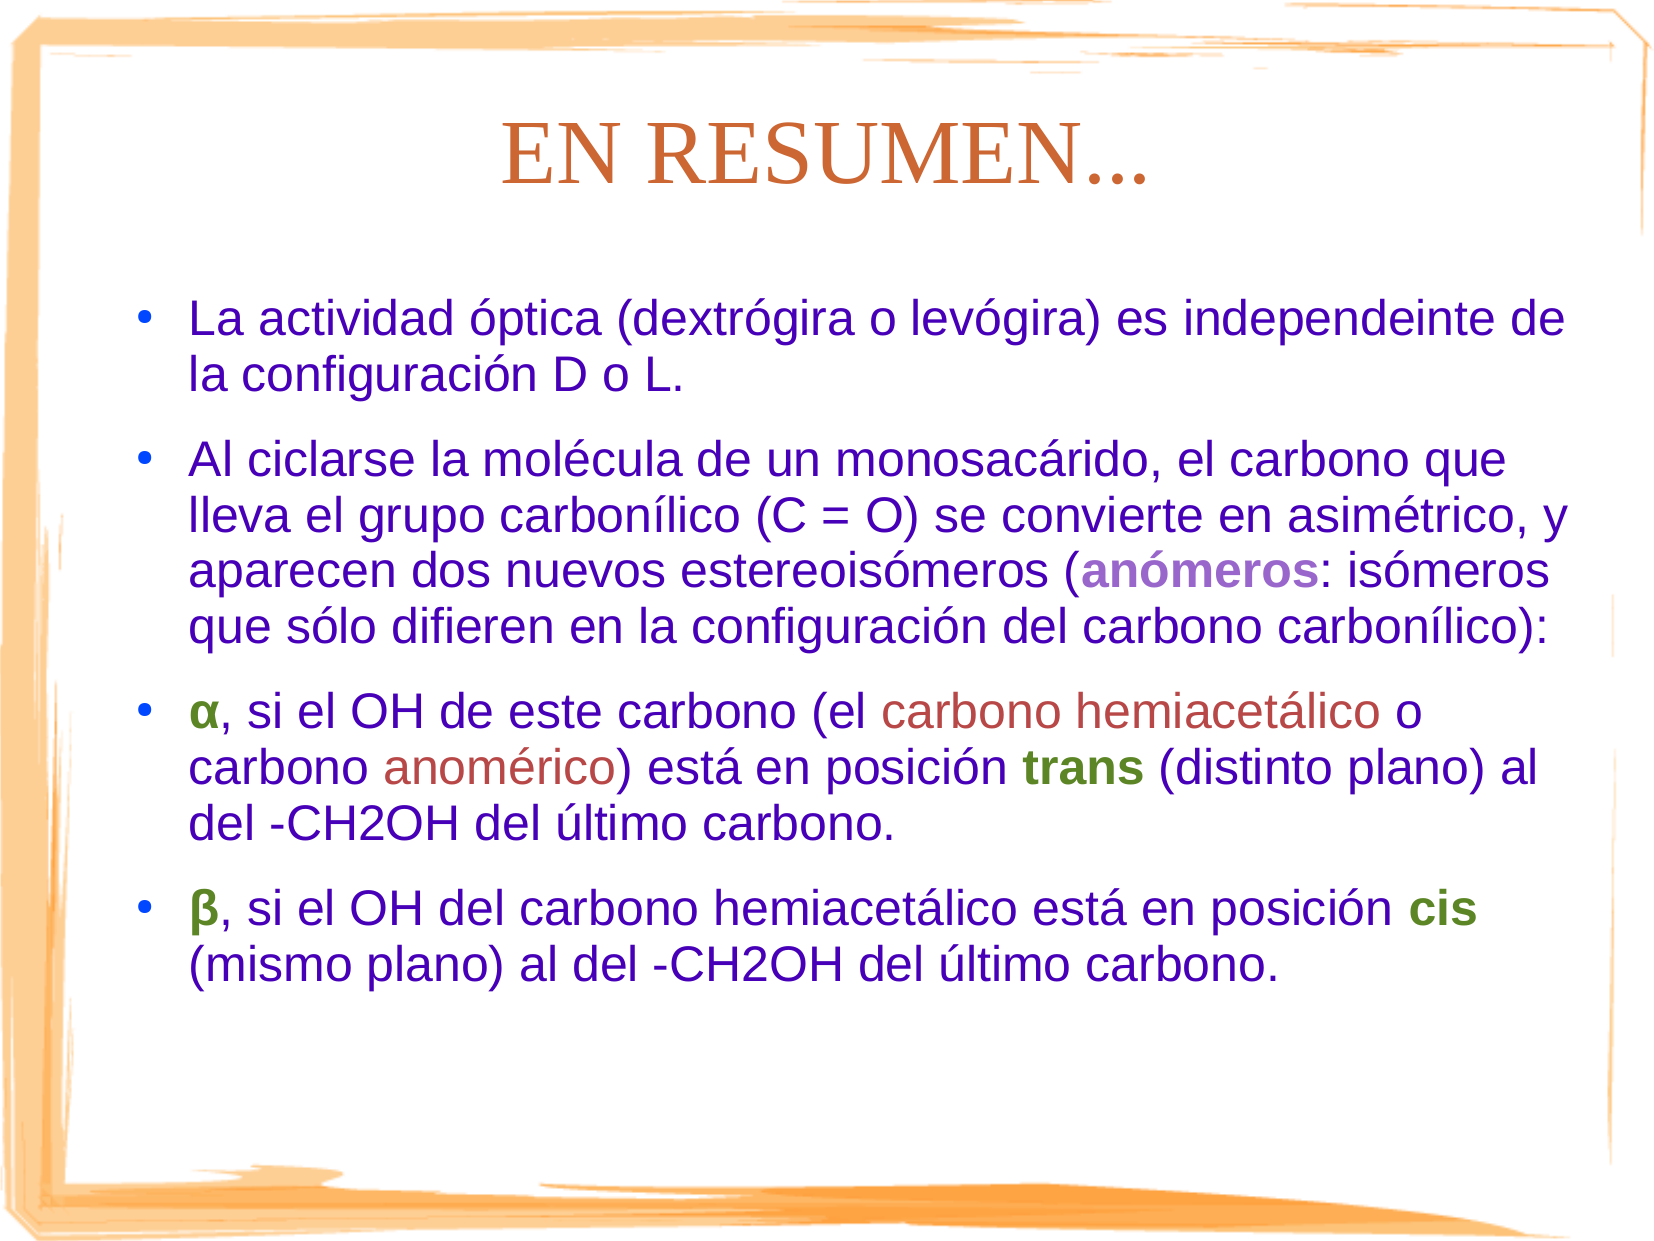

# EN RESUMEN...
La actividad óptica (dextrógira o levógira) es independeinte de la configuración D o L.
Al ciclarse la molécula de un monosacárido, el carbono que lleva el grupo carbonílico (C = O) se convierte en asimétrico, y aparecen dos nuevos estereoisómeros (anómeros: isómeros que sólo difieren en la configuración del carbono carbonílico):
α, si el OH de este carbono (el carbono hemiacetálico o carbono anomérico) está en posición trans (distinto plano) al del -CH2OH del último carbono.
β, si el OH del carbono hemiacetálico está en posición cis (mismo plano) al del -CH2OH del último carbono.